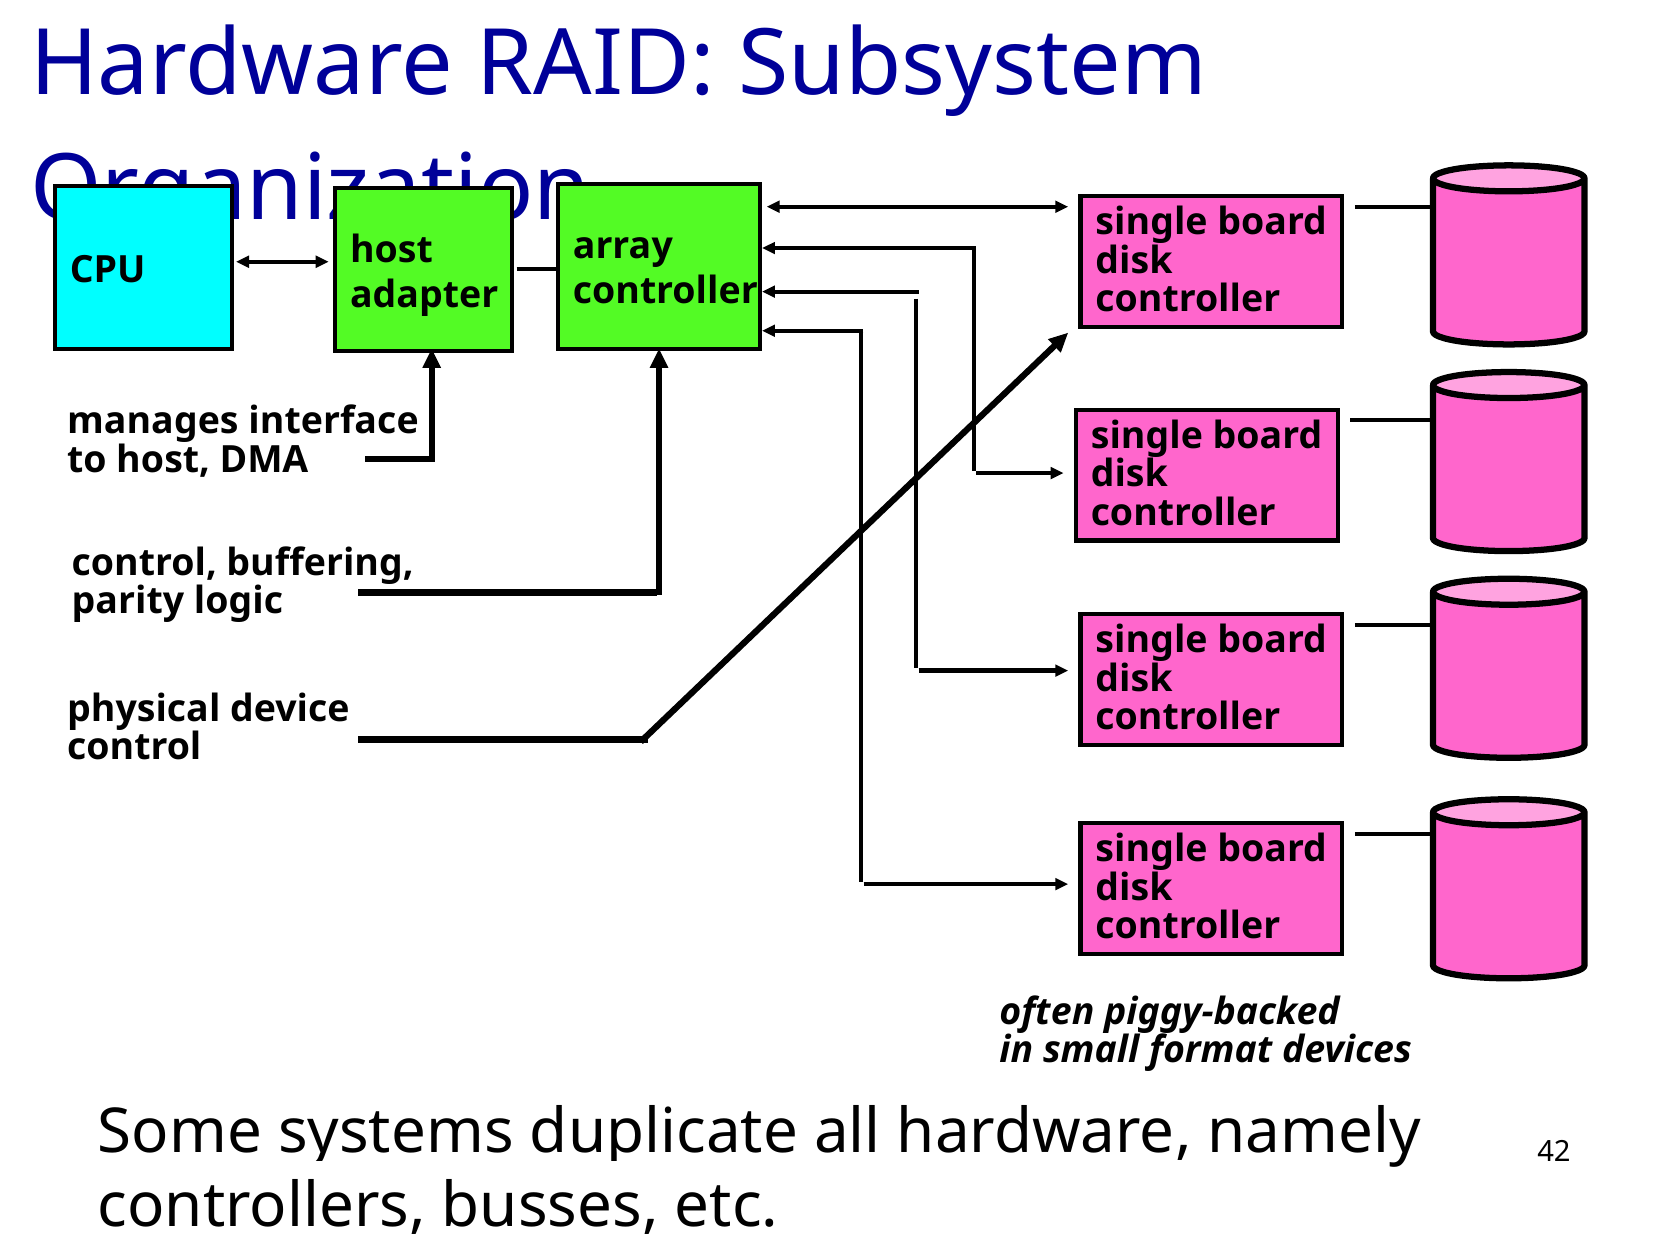

# Hardware RAID: Subsystem Organization
array
controller
CPU
host
adapter
single board
disk
controller
manages interface
to host, DMA
single board
disk
controller
control, buffering,
parity logic
single board
disk
controller
physical device
control
single board
disk
controller
often piggy-backed
in small format devices
Some systems duplicate all hardware, namely controllers, busses, etc.
42